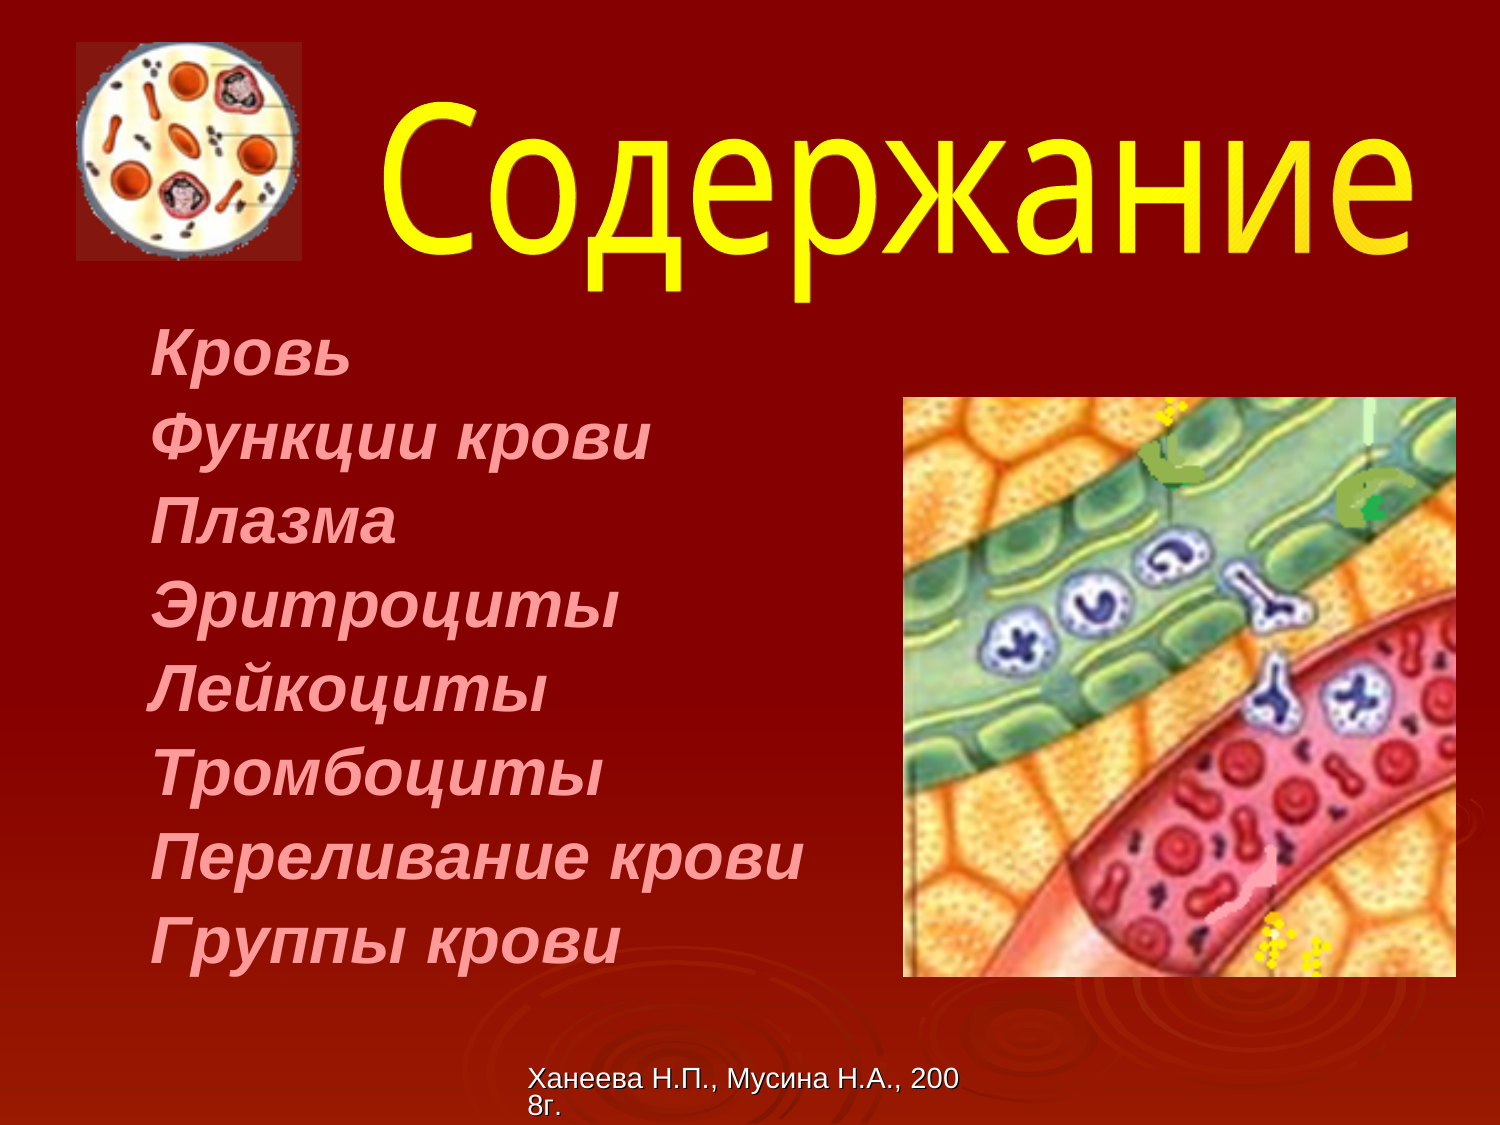

Содержание
# Кровь
Функции крови
Плазма
Эритроциты
Лейкоциты
Тромбоциты
Переливание крови
Группы крови
Ханеева Н.П., Мусина Н.А., 2008г.